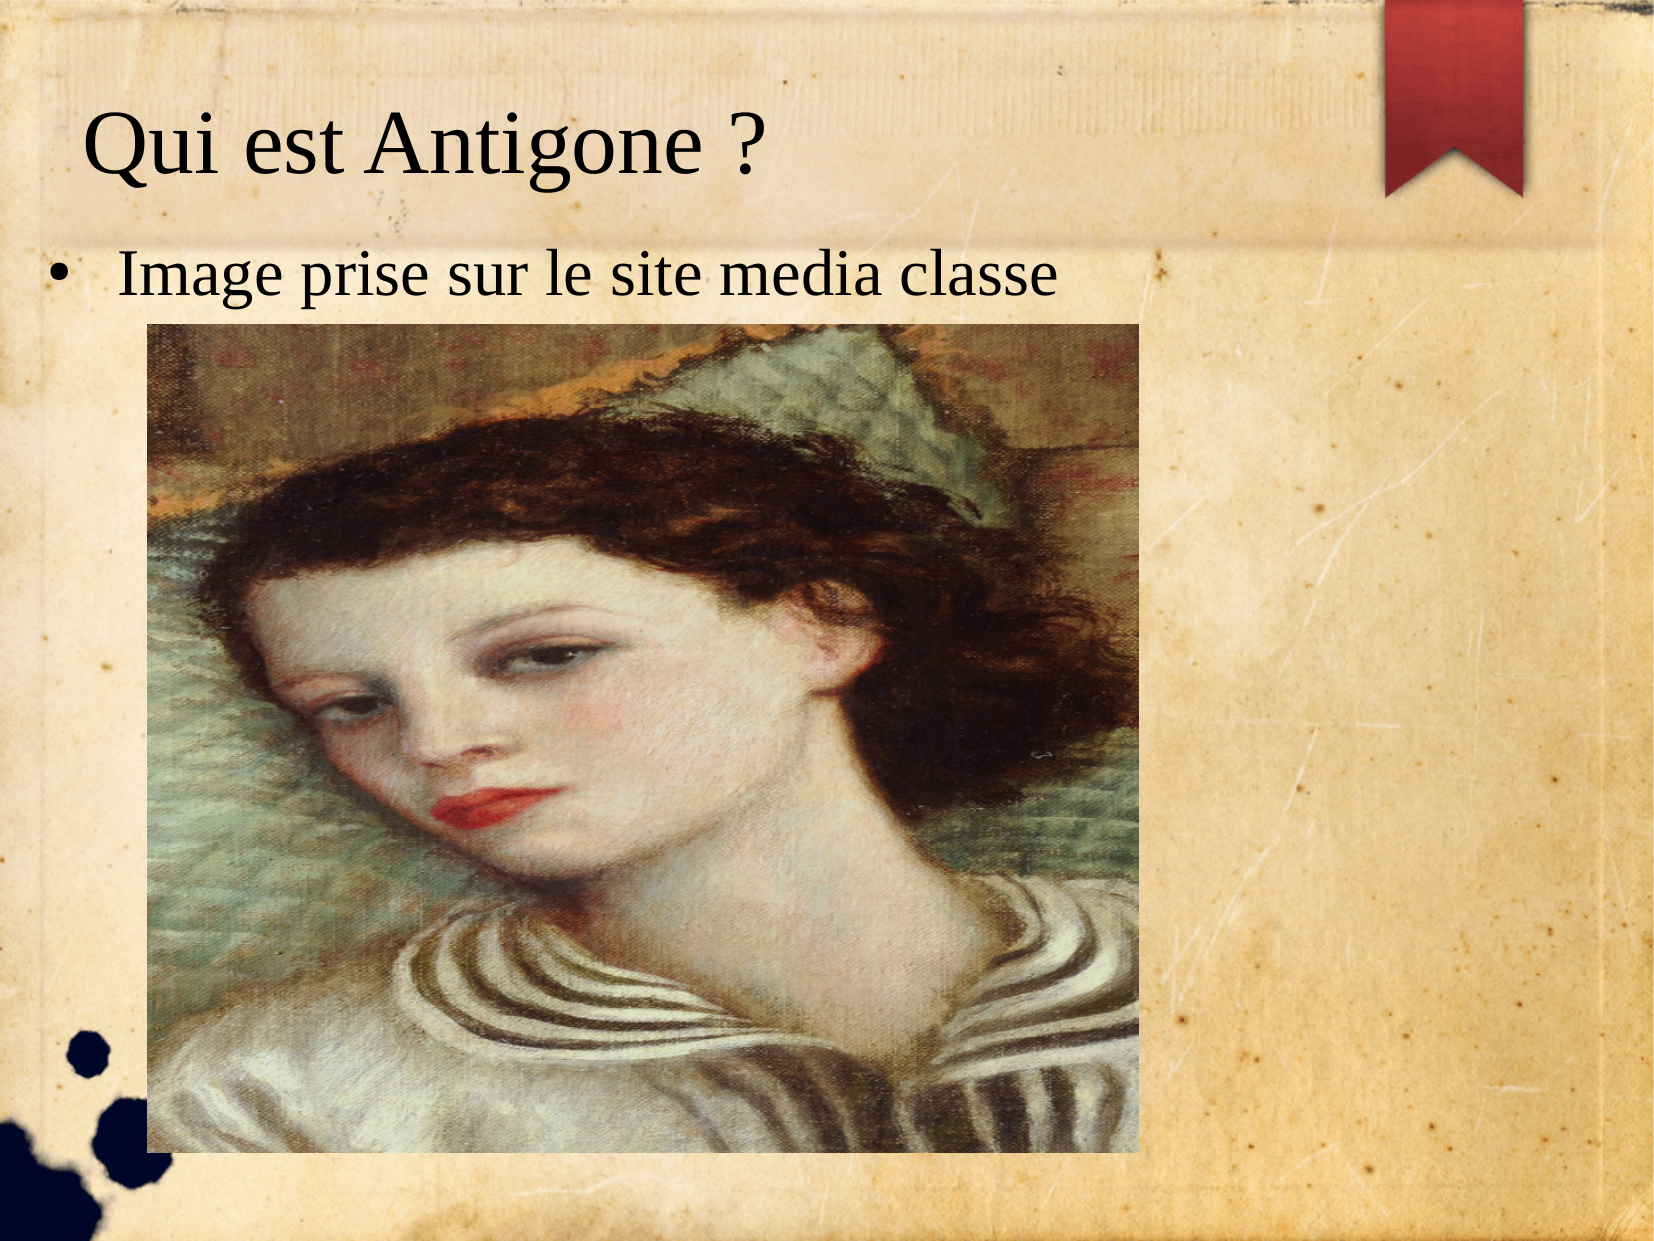

# Qui est Antigone ?
 Image prise sur le site media classe